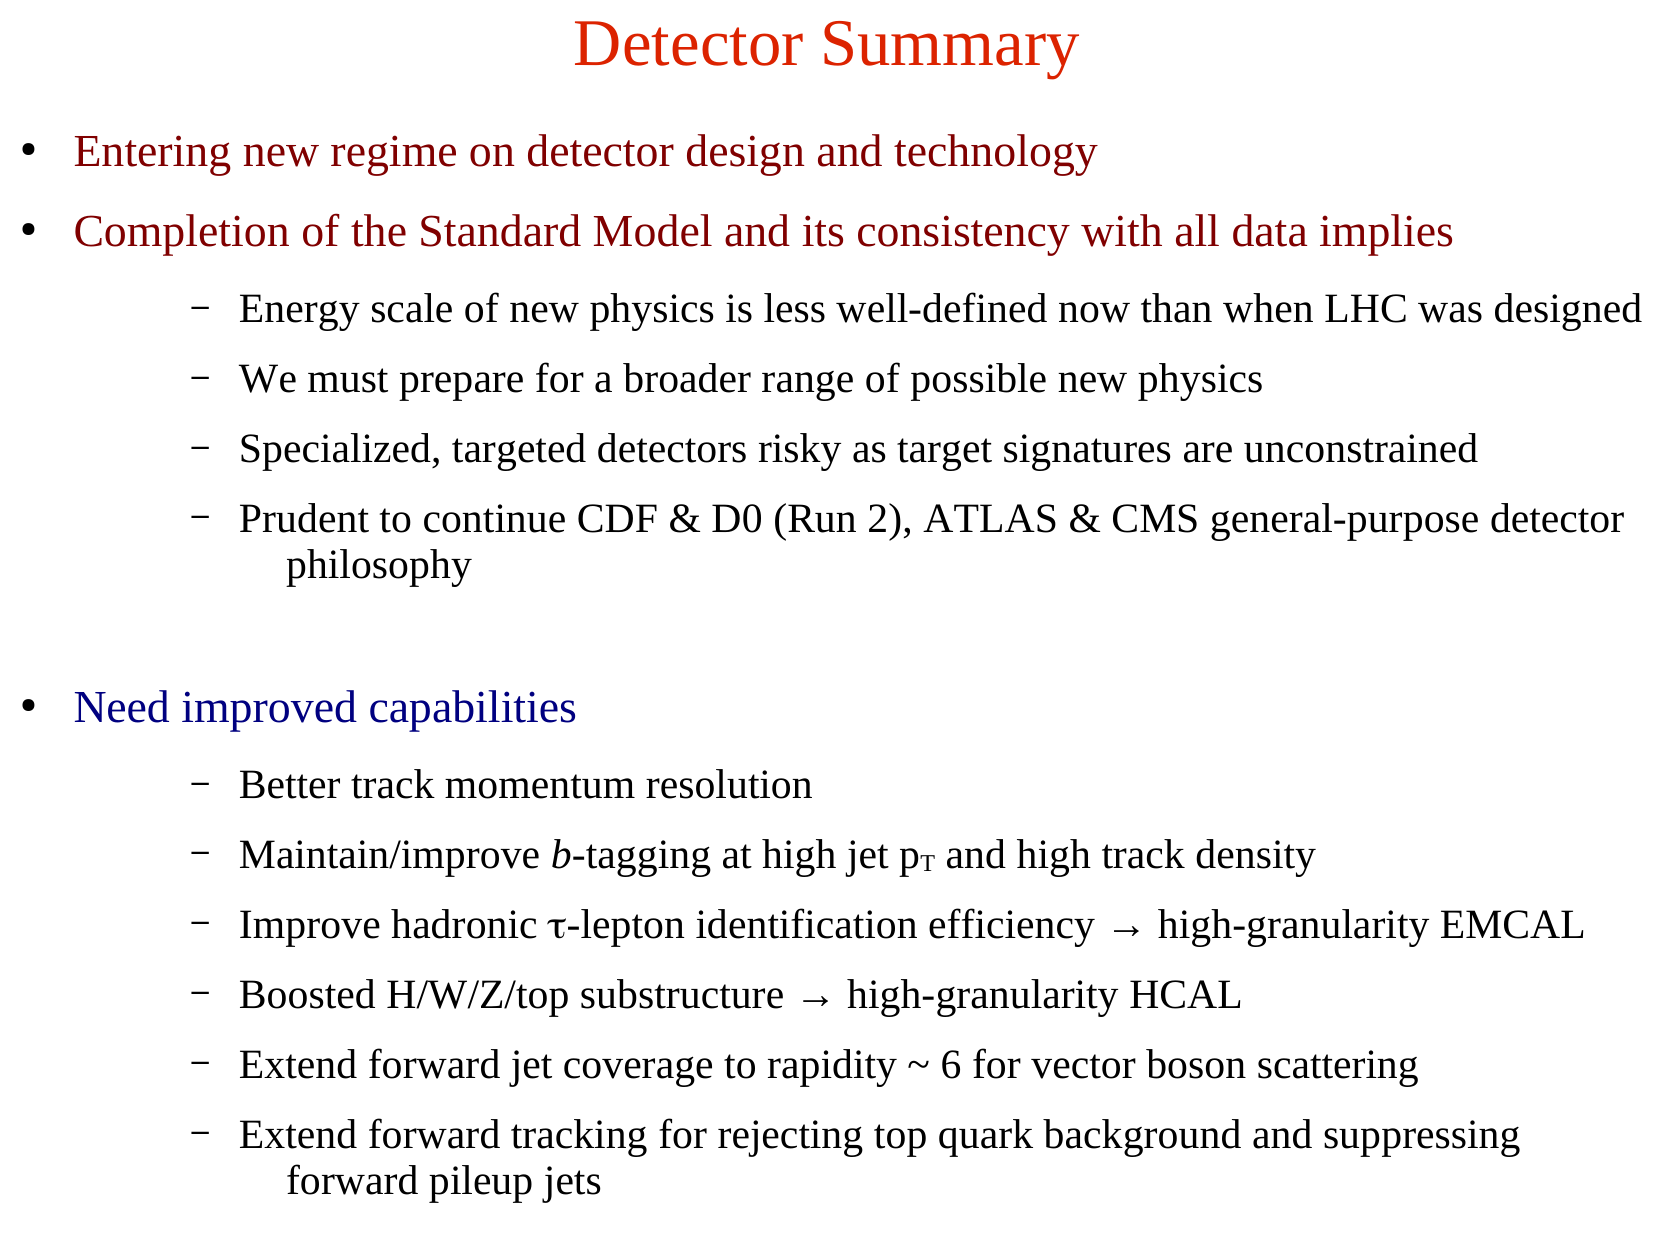

# Detector Summary
Entering new regime on detector design and technology
Completion of the Standard Model and its consistency with all data implies
Energy scale of new physics is less well-defined now than when LHC was designed
We must prepare for a broader range of possible new physics
Specialized, targeted detectors risky as target signatures are unconstrained
Prudent to continue CDF & D0 (Run 2), ATLAS & CMS general-purpose detector philosophy
Need improved capabilities
Better track momentum resolution
Maintain/improve b-tagging at high jet pT and high track density
Improve hadronic τ-lepton identification efficiency → high-granularity EMCAL
Boosted H/W/Z/top substructure → high-granularity HCAL
Extend forward jet coverage to rapidity ~ 6 for vector boson scattering
Extend forward tracking for rejecting top quark background and suppressing forward pileup jets